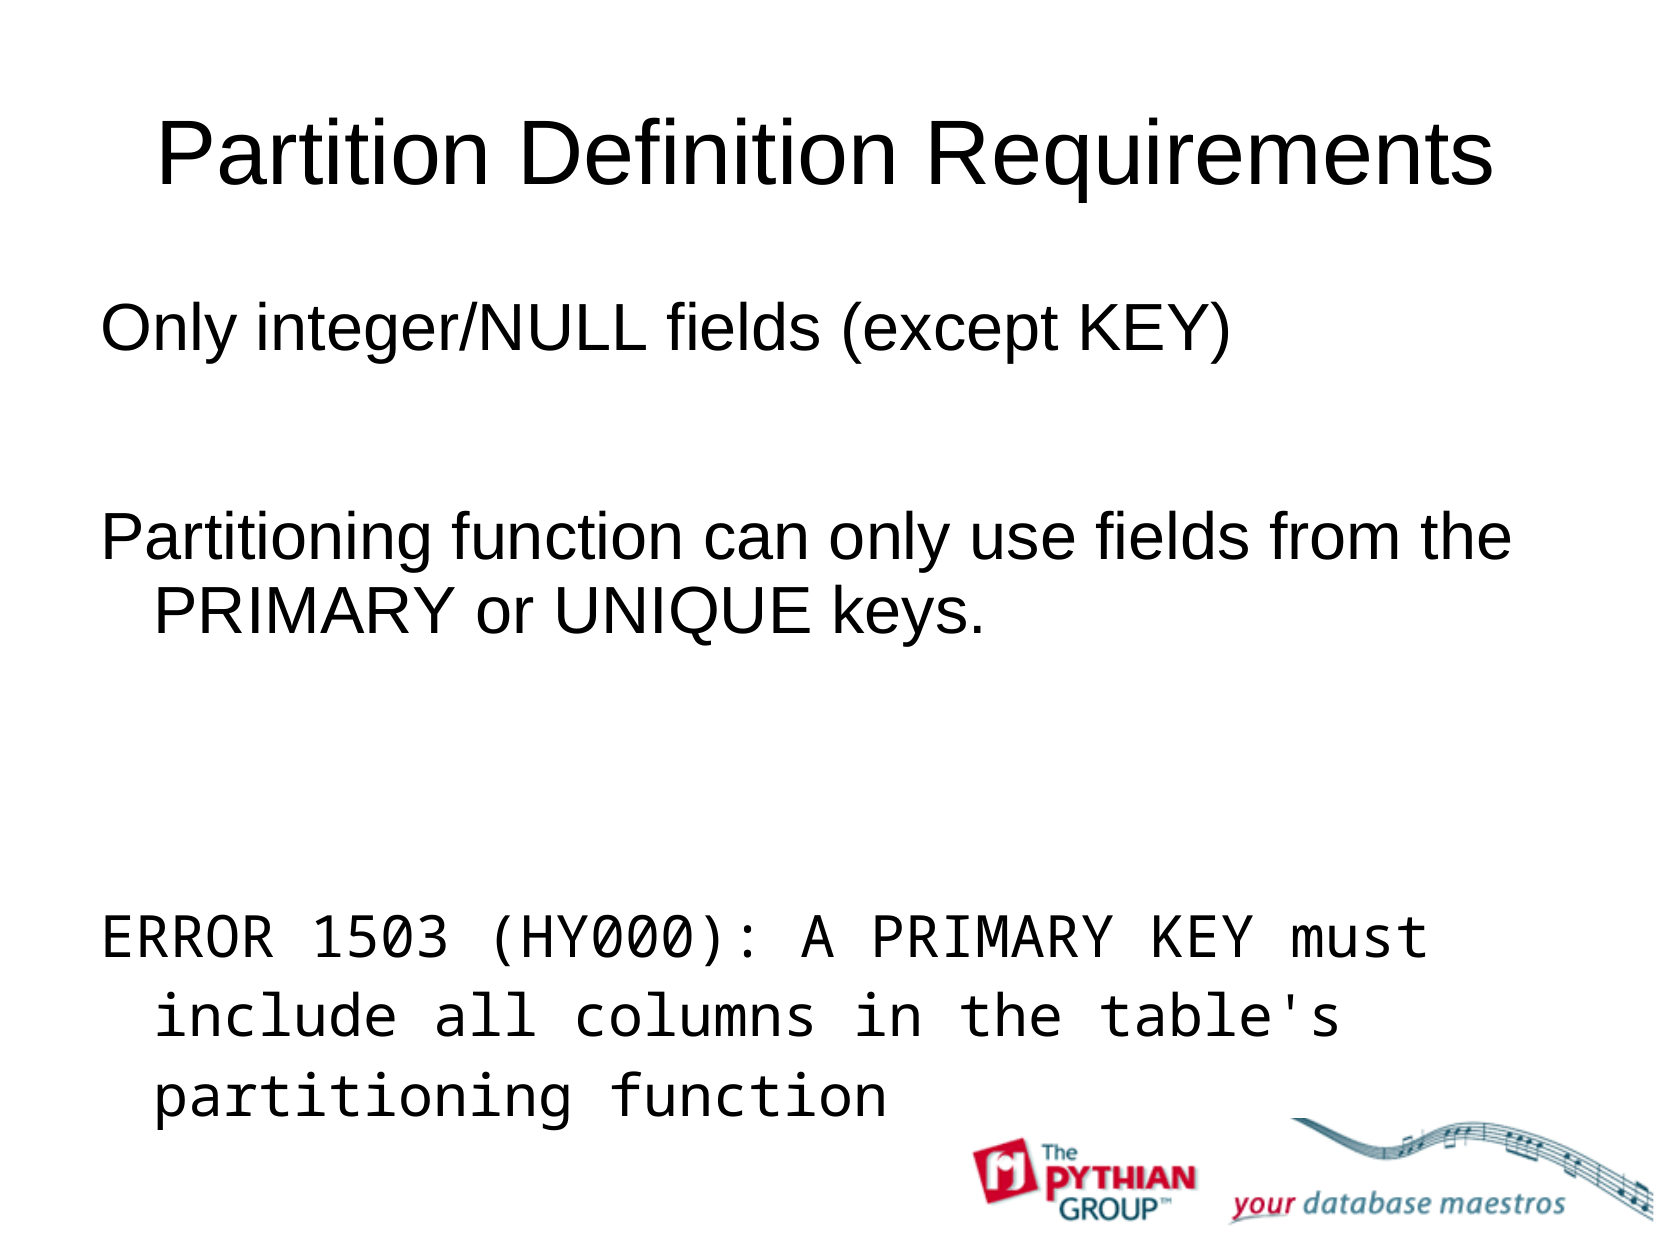

# Partition Definition Requirements
Only integer/NULL fields (except KEY)
Partitioning function can only use fields from the PRIMARY or UNIQUE keys.
ERROR 1503 (HY000): A PRIMARY KEY must include all columns in the table's partitioning function